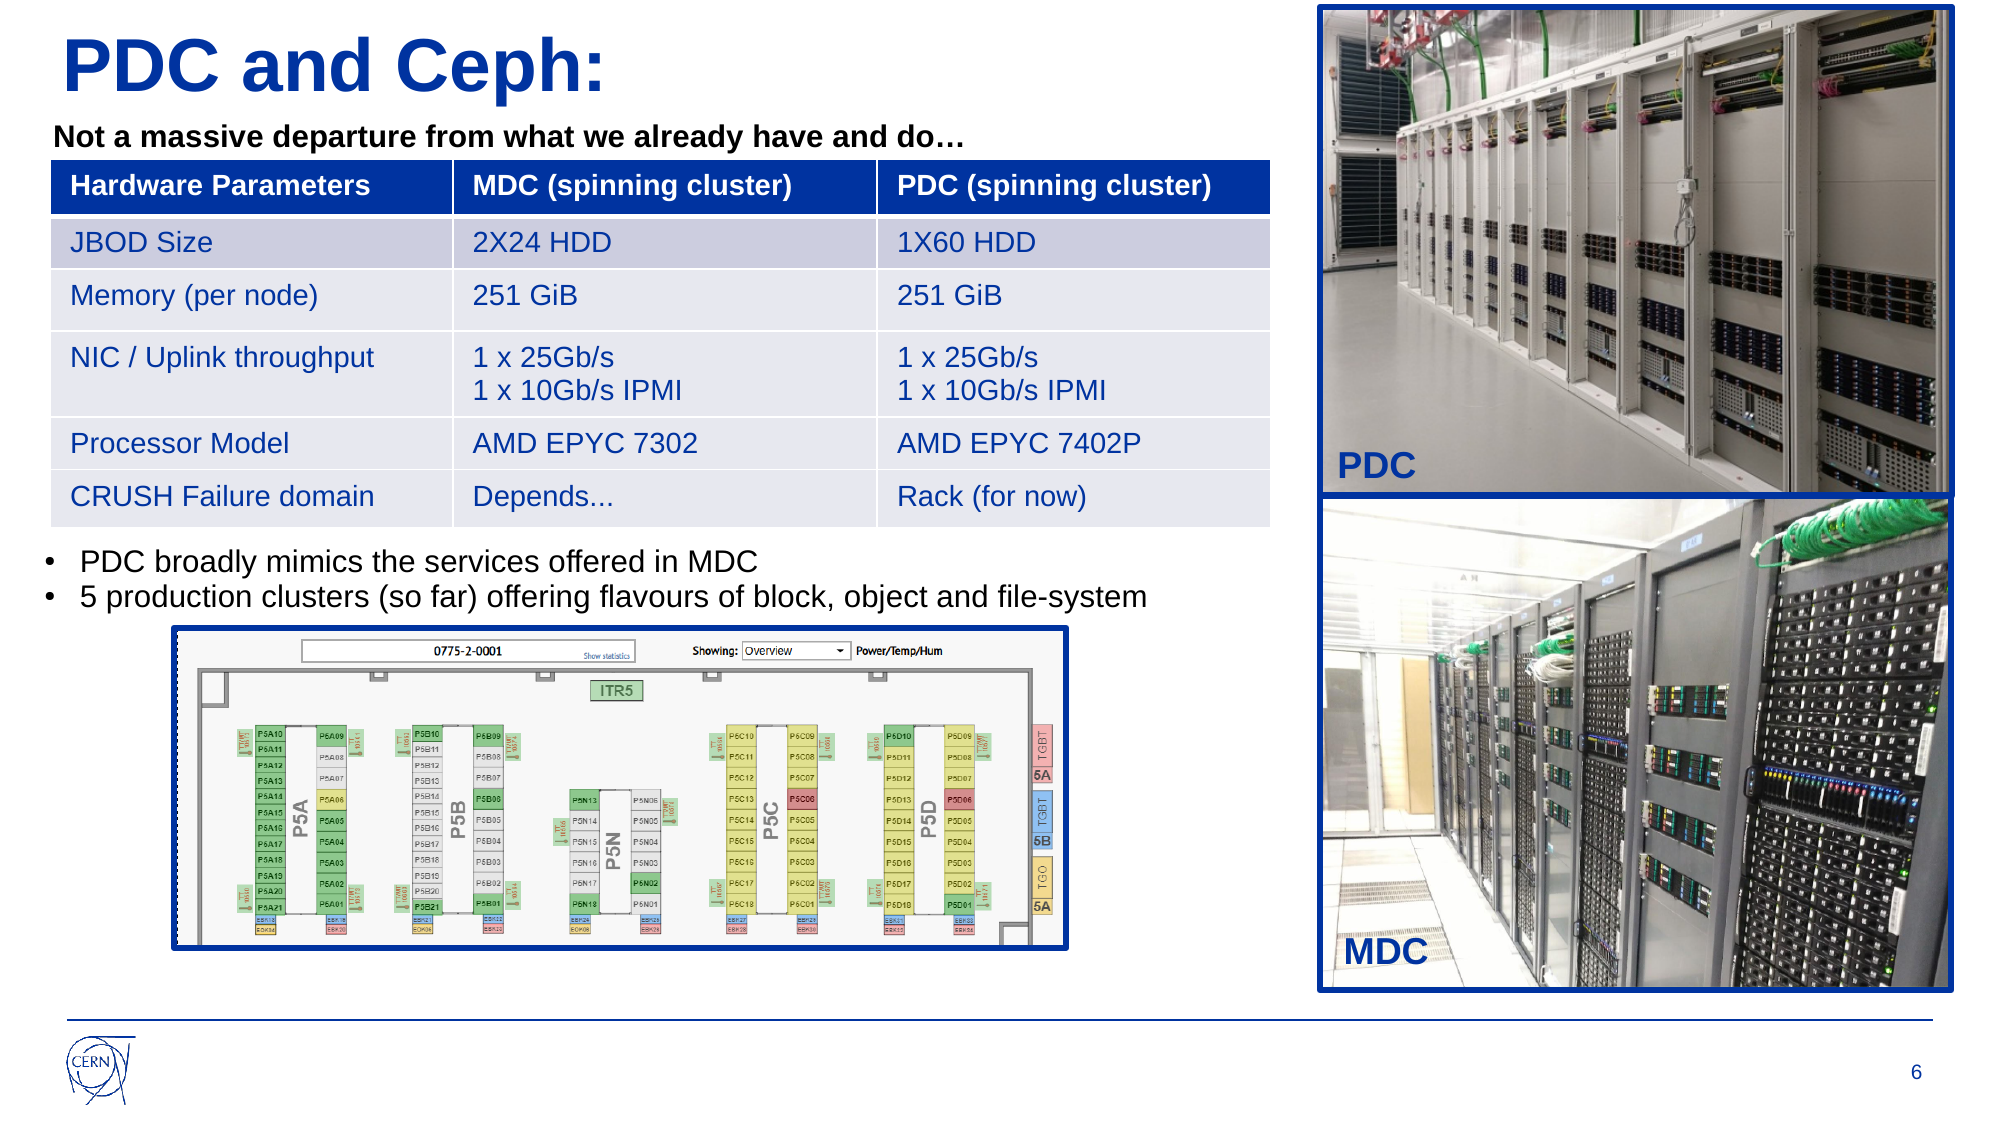

PDC and Ceph:
Not a massive departure from what we already have and do…
| Hardware Parameters | MDC (spinning cluster) | PDC (spinning cluster) |
| --- | --- | --- |
| JBOD Size | 2X24 HDD | 1X60 HDD |
| Memory (per node) | 251 GiB | 251 GiB |
| NIC / Uplink throughput | 1 x 25Gb/s 1 x 10Gb/s IPMI | 1 x 25Gb/s 1 x 10Gb/s IPMI |
| Processor Model | AMD EPYC 7302 | AMD EPYC 7402P |
| CRUSH Failure domain | Depends... | Rack (for now) |
PDC
PDC broadly mimics the services offered in MDC
5 production clusters (so far) offering flavours of block, object and file-system
MDC
6